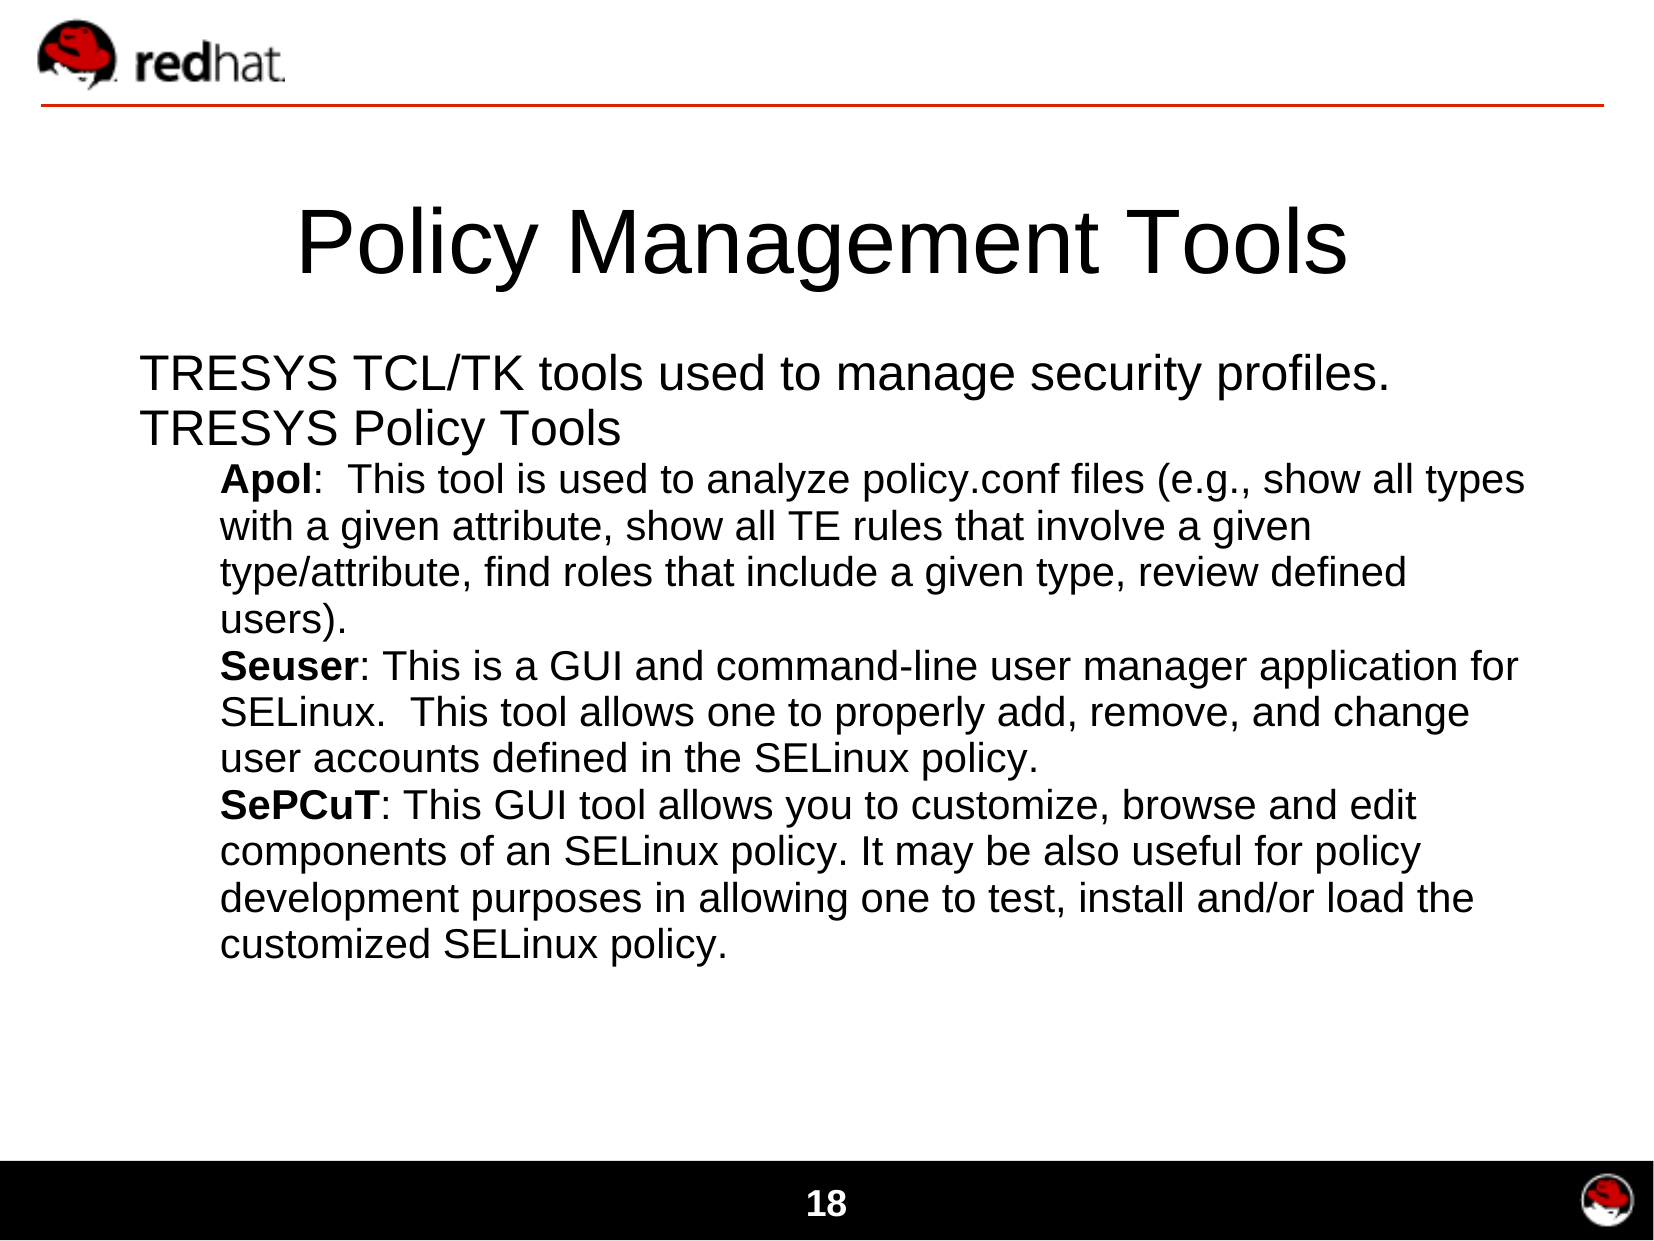

# Policy Management Tools
TRESYS TCL/TK tools used to manage security profiles.
TRESYS Policy Tools
Apol: This tool is used to analyze policy.conf files (e.g., show all types with a given attribute, show all TE rules that involve a given type/attribute, find roles that include a given type, review defined users).
Seuser: This is a GUI and command-line user manager application for SELinux. This tool allows one to properly add, remove, and change user accounts defined in the SELinux policy.
SePCuT: This GUI tool allows you to customize, browse and edit components of an SELinux policy. It may be also useful for policy development purposes in allowing one to test, install and/or load the customized SELinux policy.